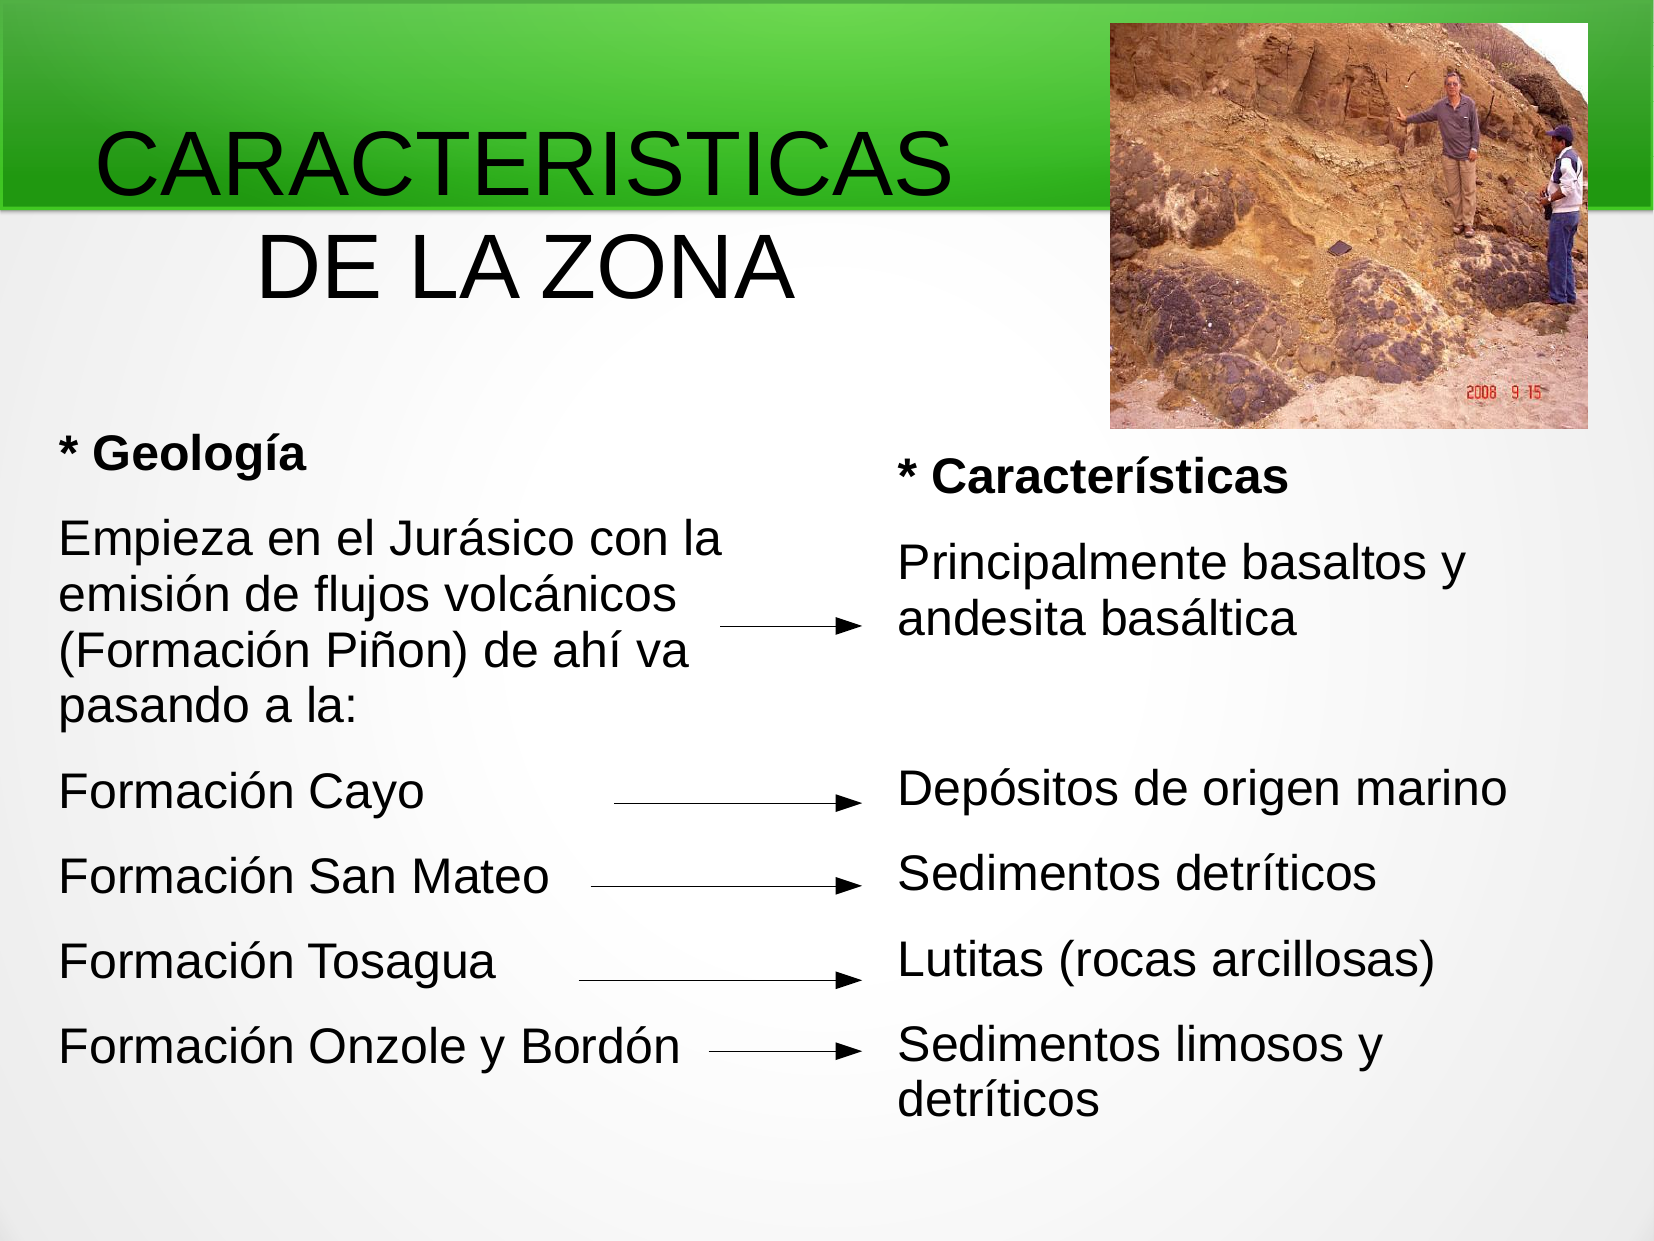

# CARACTERISTICAS DE LA ZONA
* Geología
Empieza en el Jurásico con la emisión de flujos volcánicos (Formación Piñon) de ahí va pasando a la:
Formación Cayo
Formación San Mateo
Formación Tosagua
Formación Onzole y Bordón
* Características
Principalmente basaltos y andesita basáltica
Depósitos de origen marino
Sedimentos detríticos
Lutitas (rocas arcillosas)
Sedimentos limosos y detríticos